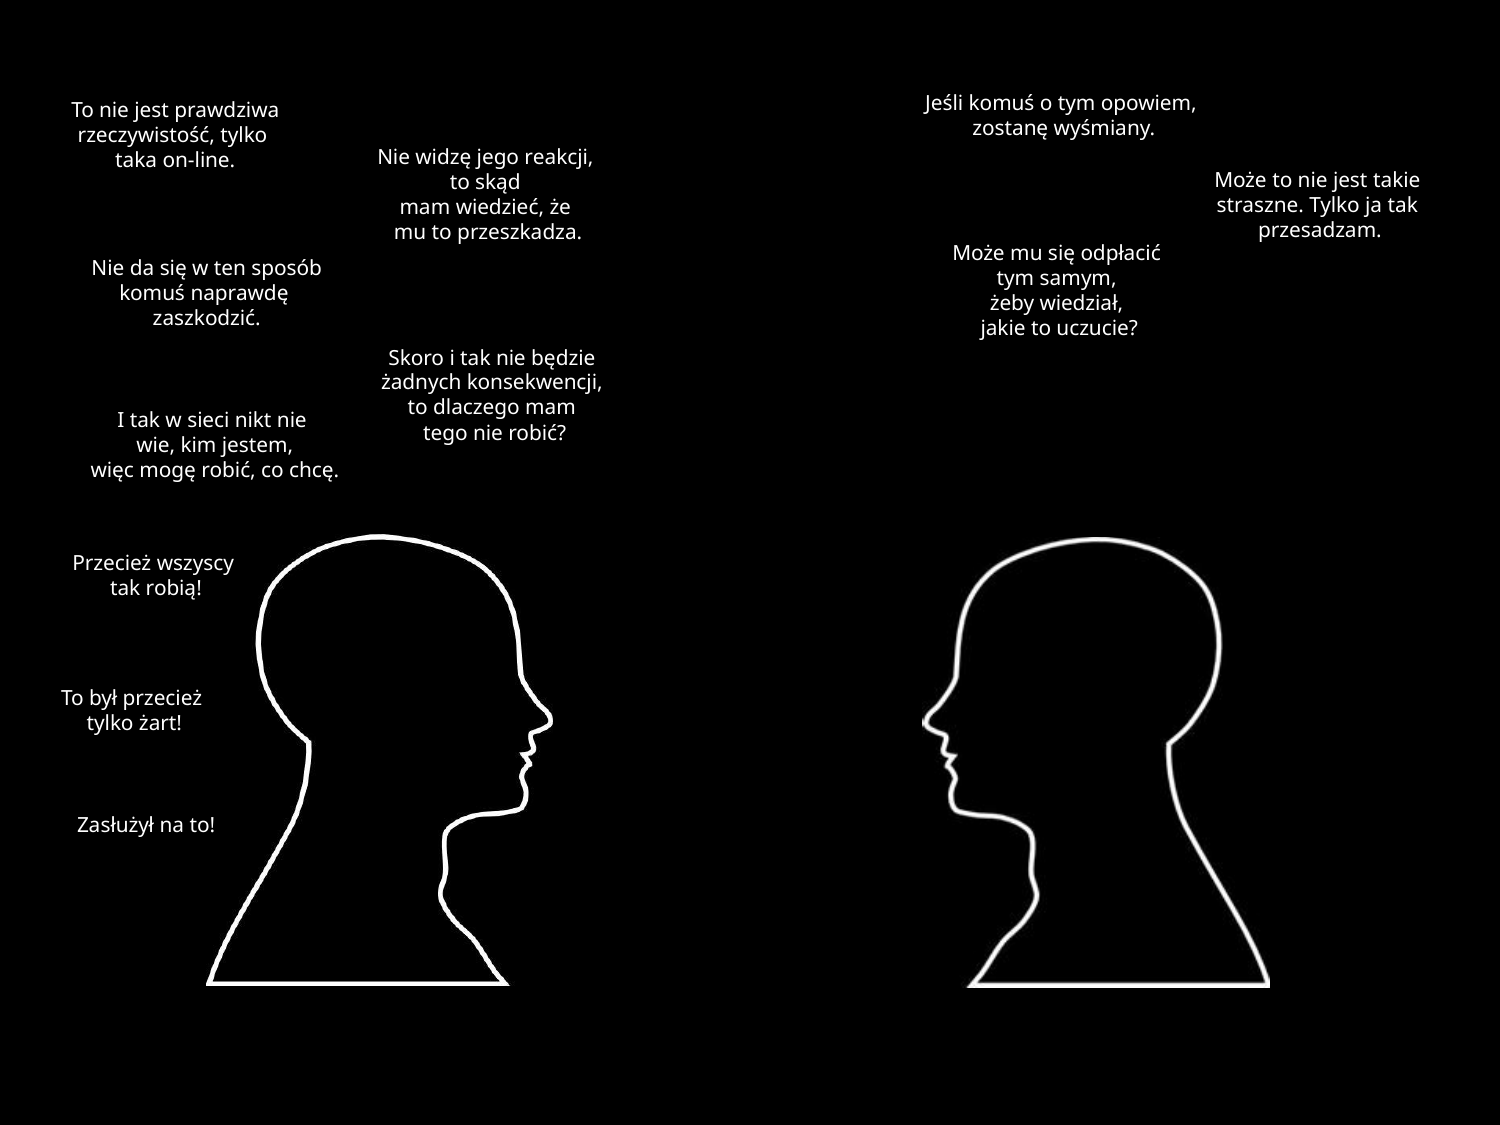

Jeśli komuś o tym opowiem,
zostanę wyśmiany.
To nie jest prawdziwa
rzeczywistość, tylko
taka on-line.
Nie widzę jego reakcji,
to skąd
mam wiedzieć, że
mu to przeszkadza.
Może to nie jest takie
straszne. Tylko ja tak
przesadzam.
Może mu się odpłacić
tym samym,
żeby wiedział,
jakie to uczucie?
Nie da się w ten sposób
komuś naprawdę
zaszkodzić.
Skoro i tak nie będzie
żadnych konsekwencji,
to dlaczego mam
tego nie robić?
I tak w sieci nikt nie
wie, kim jestem,
więc mogę robić, co chcę.
Przecież wszyscy
tak robią!
To był przecież
tylko żart!
Zasłużył na to!